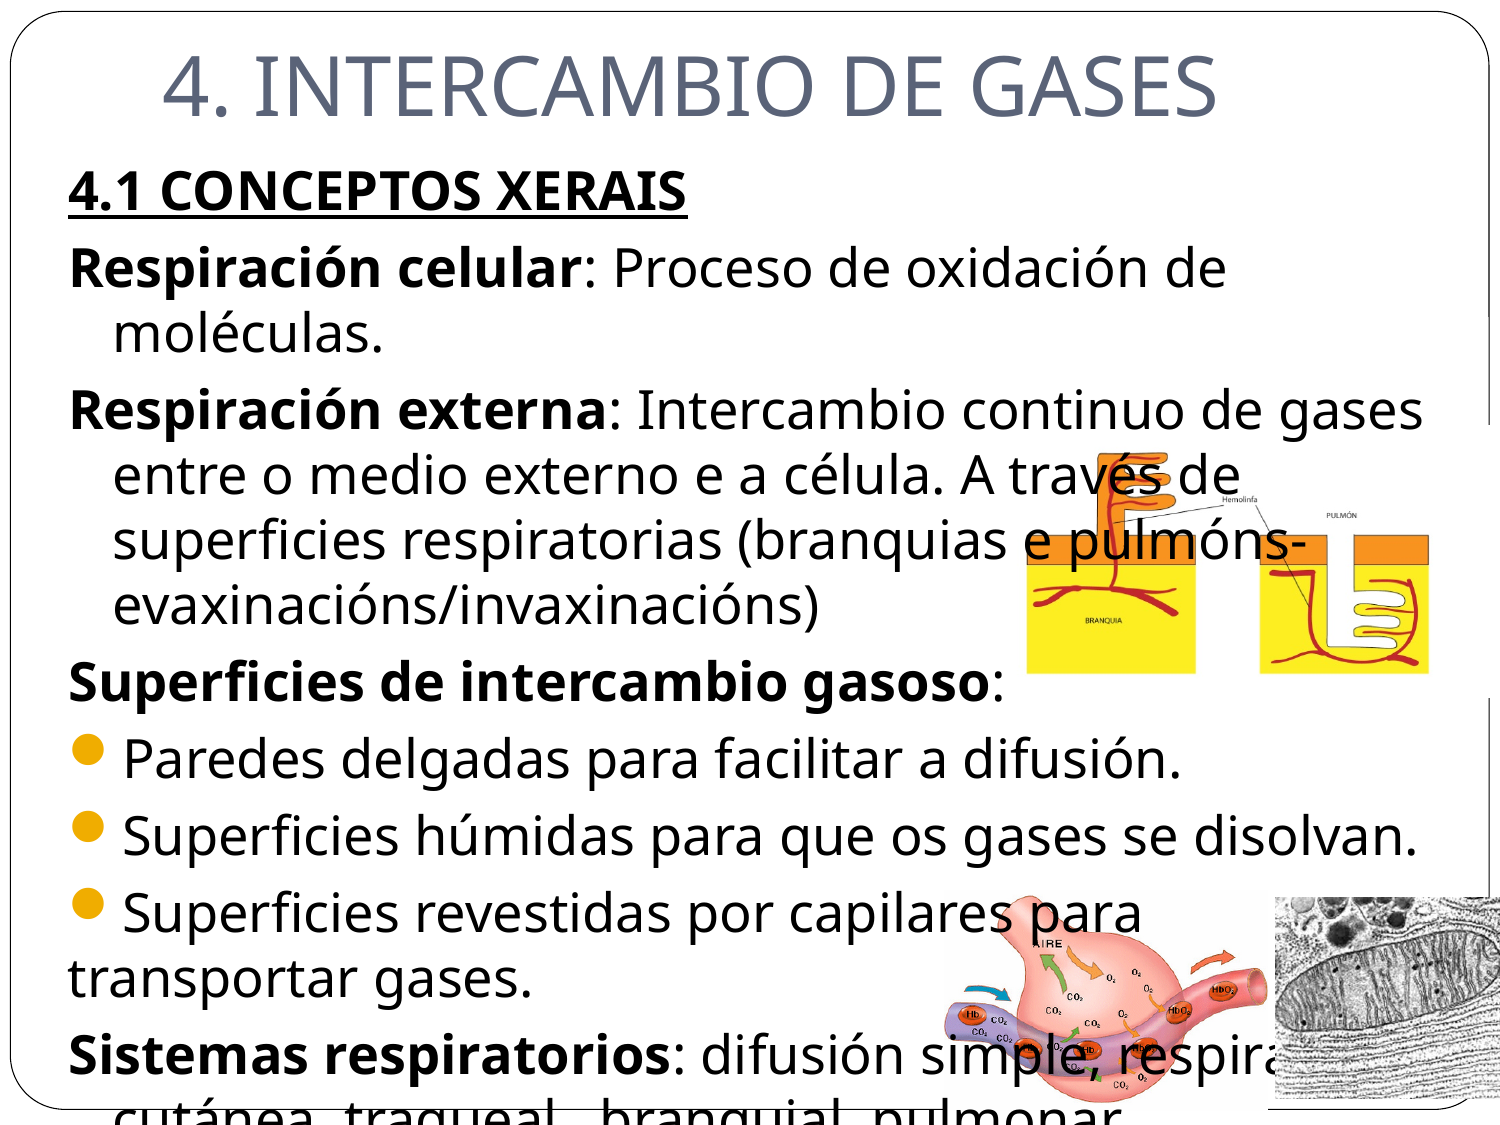

4. INTERCAMBIO DE GASES
4.1 CONCEPTOS XERAIS
Respiración celular: Proceso de oxidación de moléculas.
Respiración externa: Intercambio continuo de gases entre o medio externo e a célula. A través de superficies respiratorias (branquias e pulmóns-evaxinacións/invaxinacións)
Superficies de intercambio gasoso:
Paredes delgadas para facilitar a difusión.
Superficies húmidas para que os gases se disolvan.
Superficies revestidas por capilares para transportar gases.
Sistemas respiratorios: difusión simple, respiración cutánea, traqueal, branquial, pulmonar.